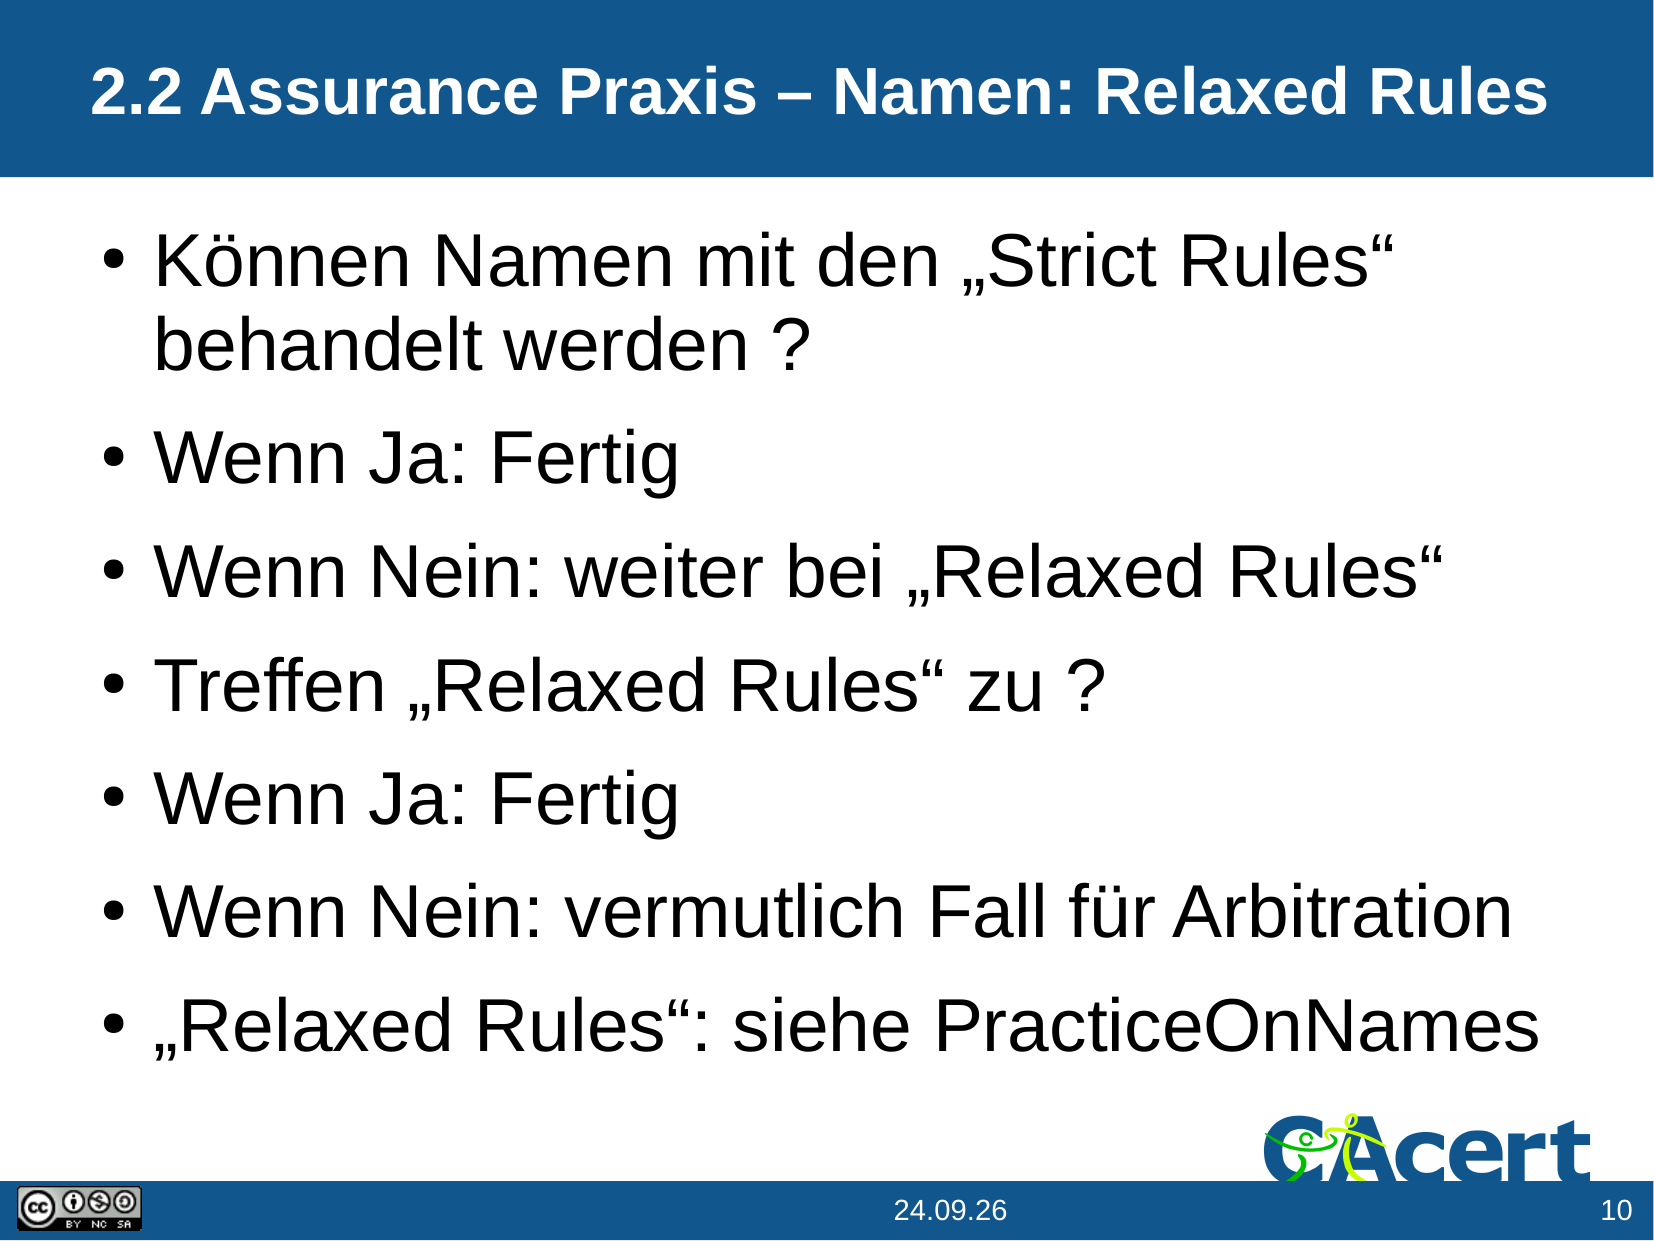

# 2.2 Assurance Praxis – Namen: Relaxed Rules
Können Namen mit den „Strict Rules“ behandelt werden ?
Wenn Ja: Fertig
Wenn Nein: weiter bei „Relaxed Rules“
Treffen „Relaxed Rules“ zu ?
Wenn Ja: Fertig
Wenn Nein: vermutlich Fall für Arbitration
„Relaxed Rules“: siehe PracticeOnNames